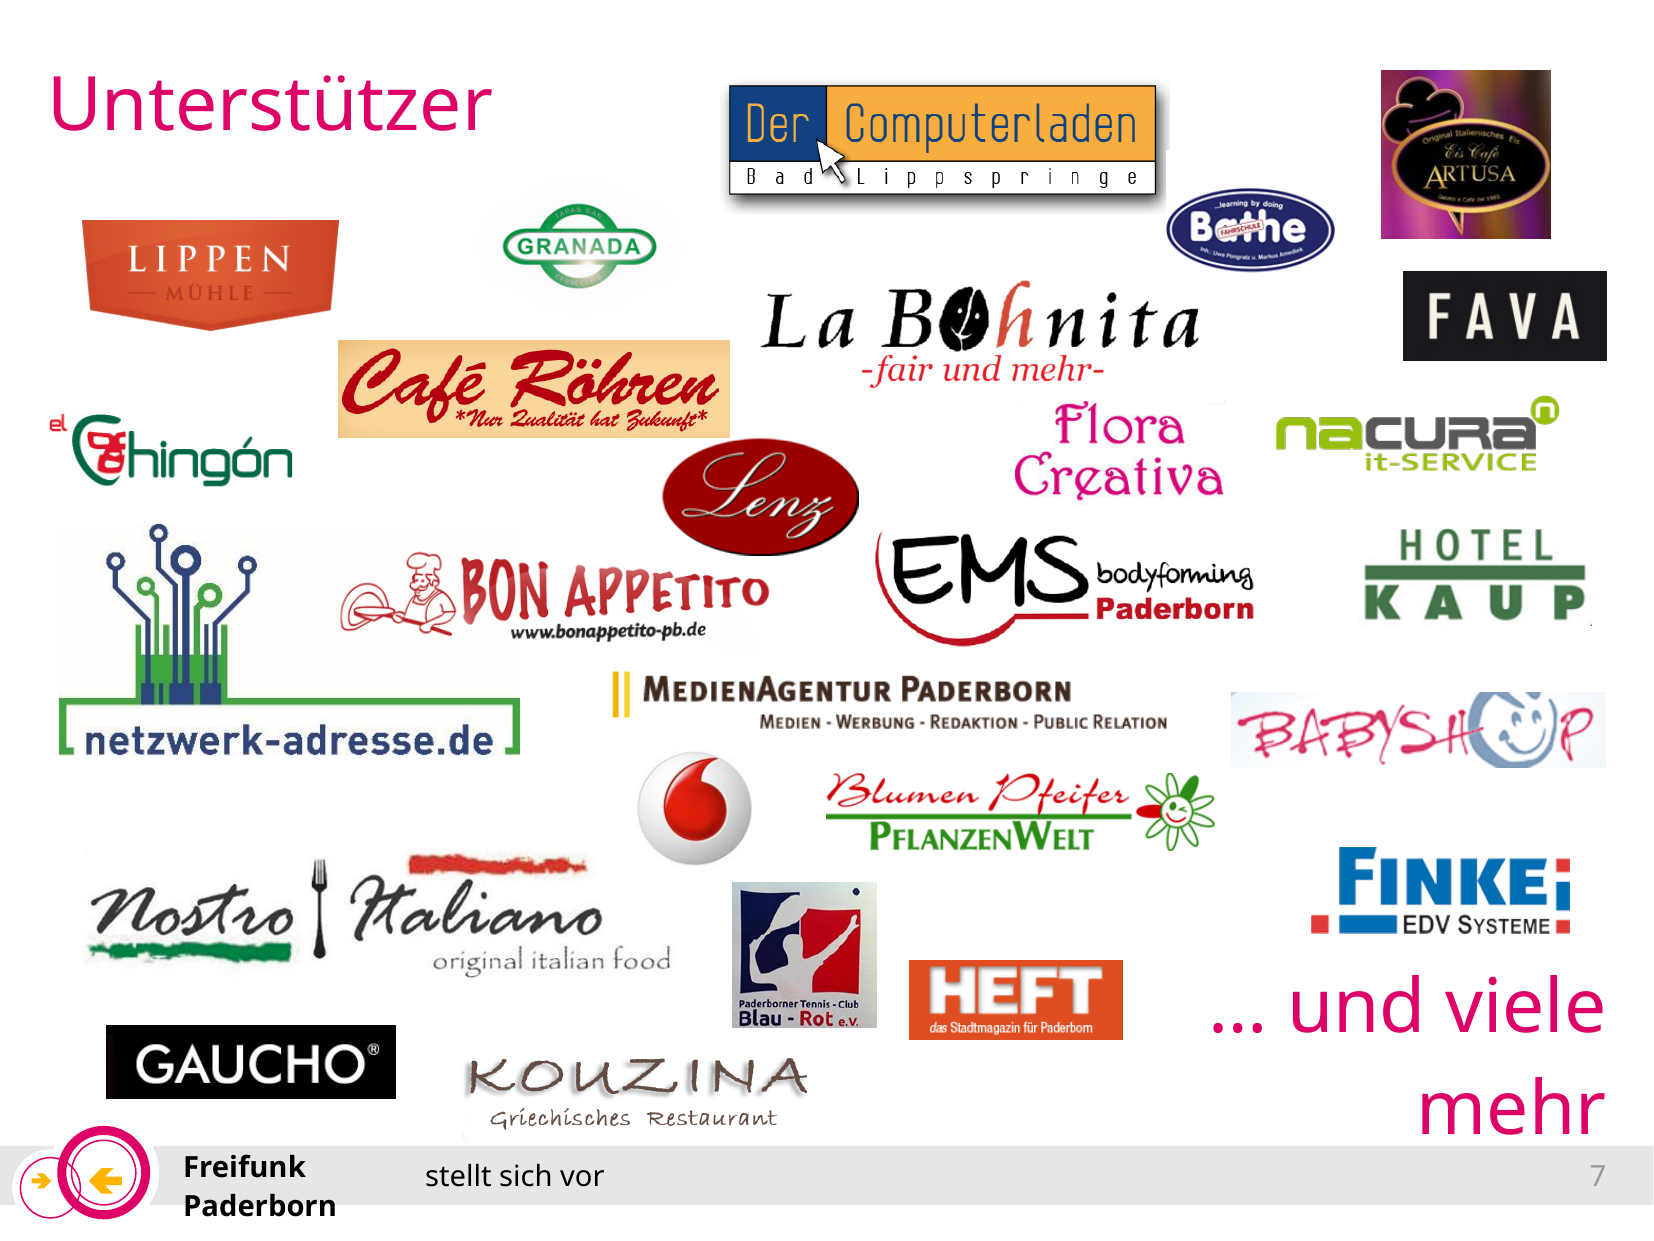

# Unterstützer
… und viele mehr
stellt sich vor
7